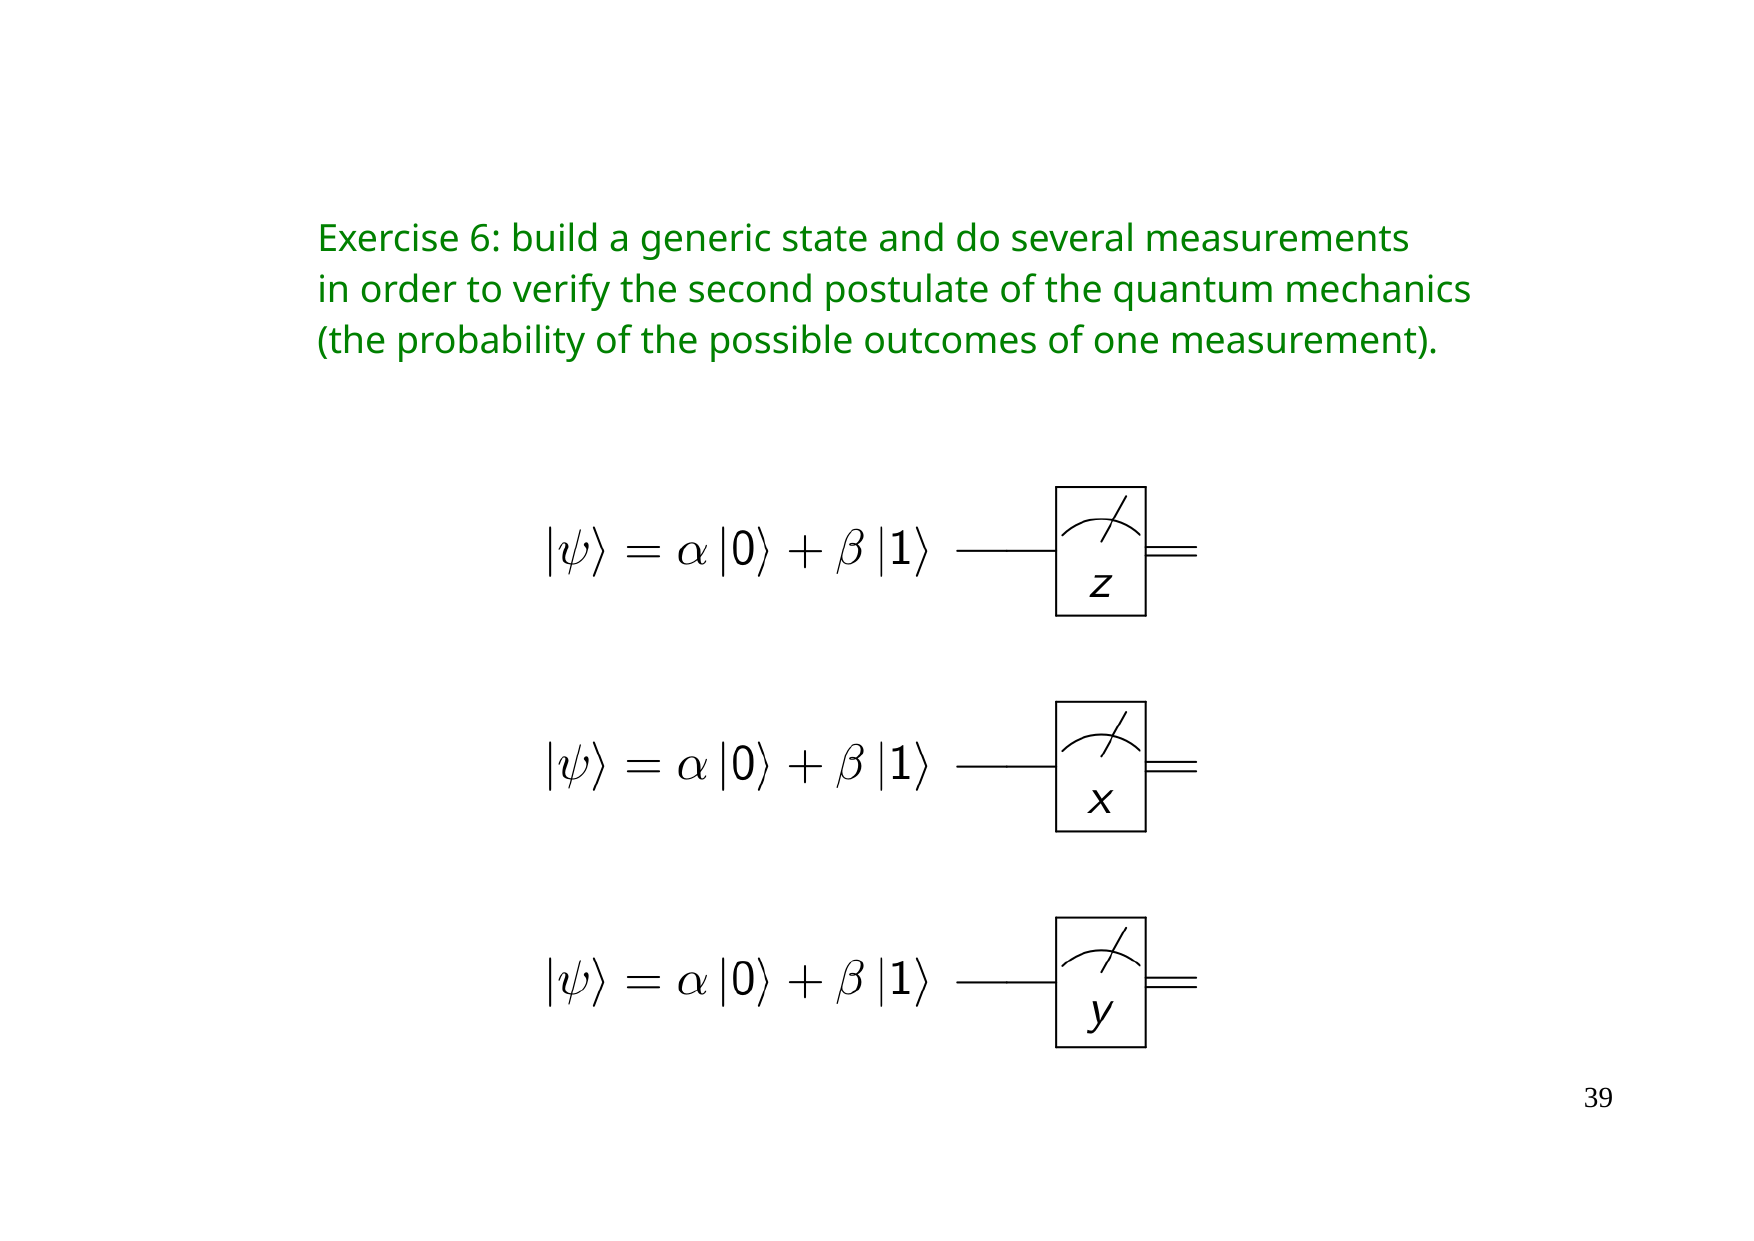

Exercise 6: build a generic state and do several measurements
in order to verify the second postulate of the quantum mechanics
(the probability of the possible outcomes of one measurement).
39